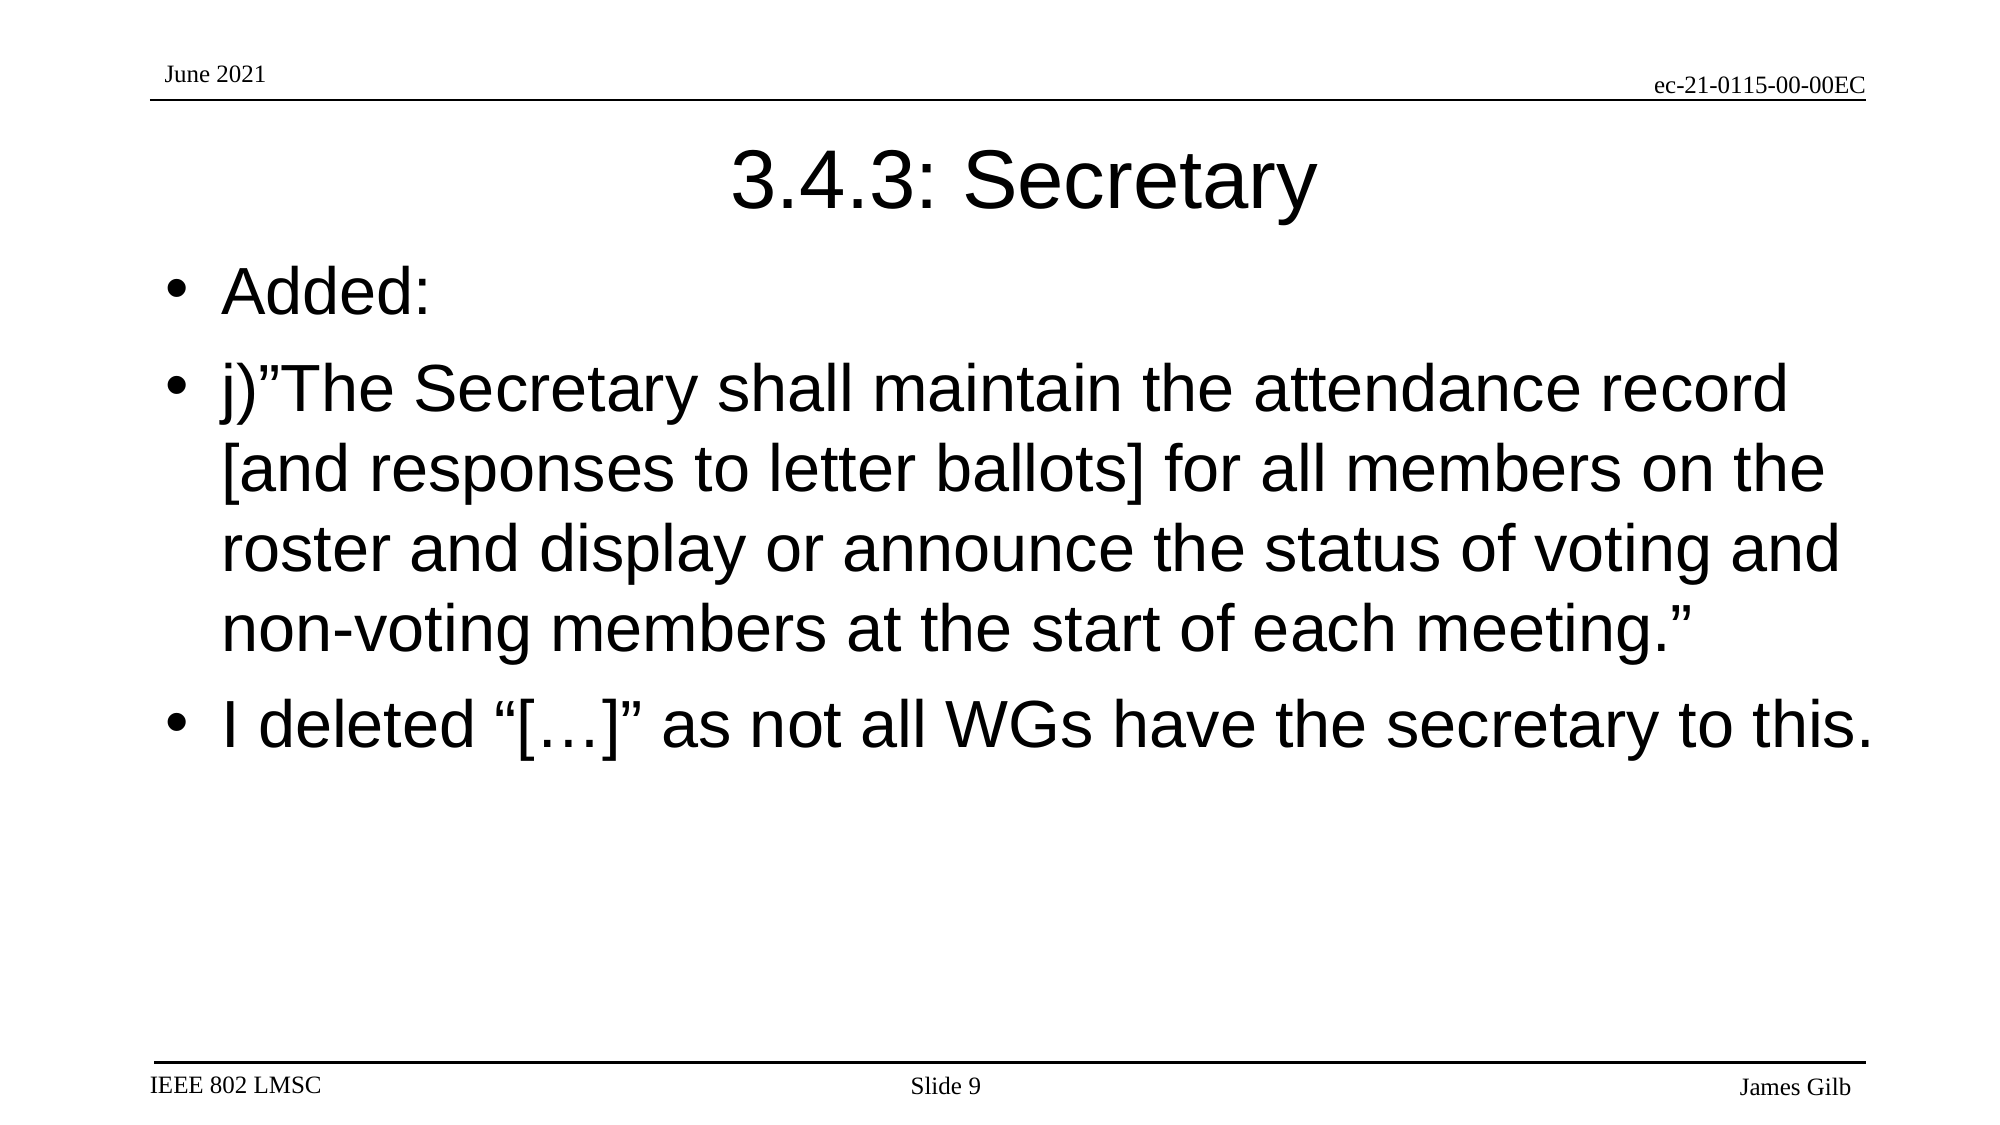

# 3.4.3: Secretary
Added:
j)”The Secretary shall maintain the attendance record [and responses to letter ballots] for all members on the roster and display or announce the status of voting and non-voting members at the start of each meeting.”
I deleted “[…]” as not all WGs have the secretary to this.
9